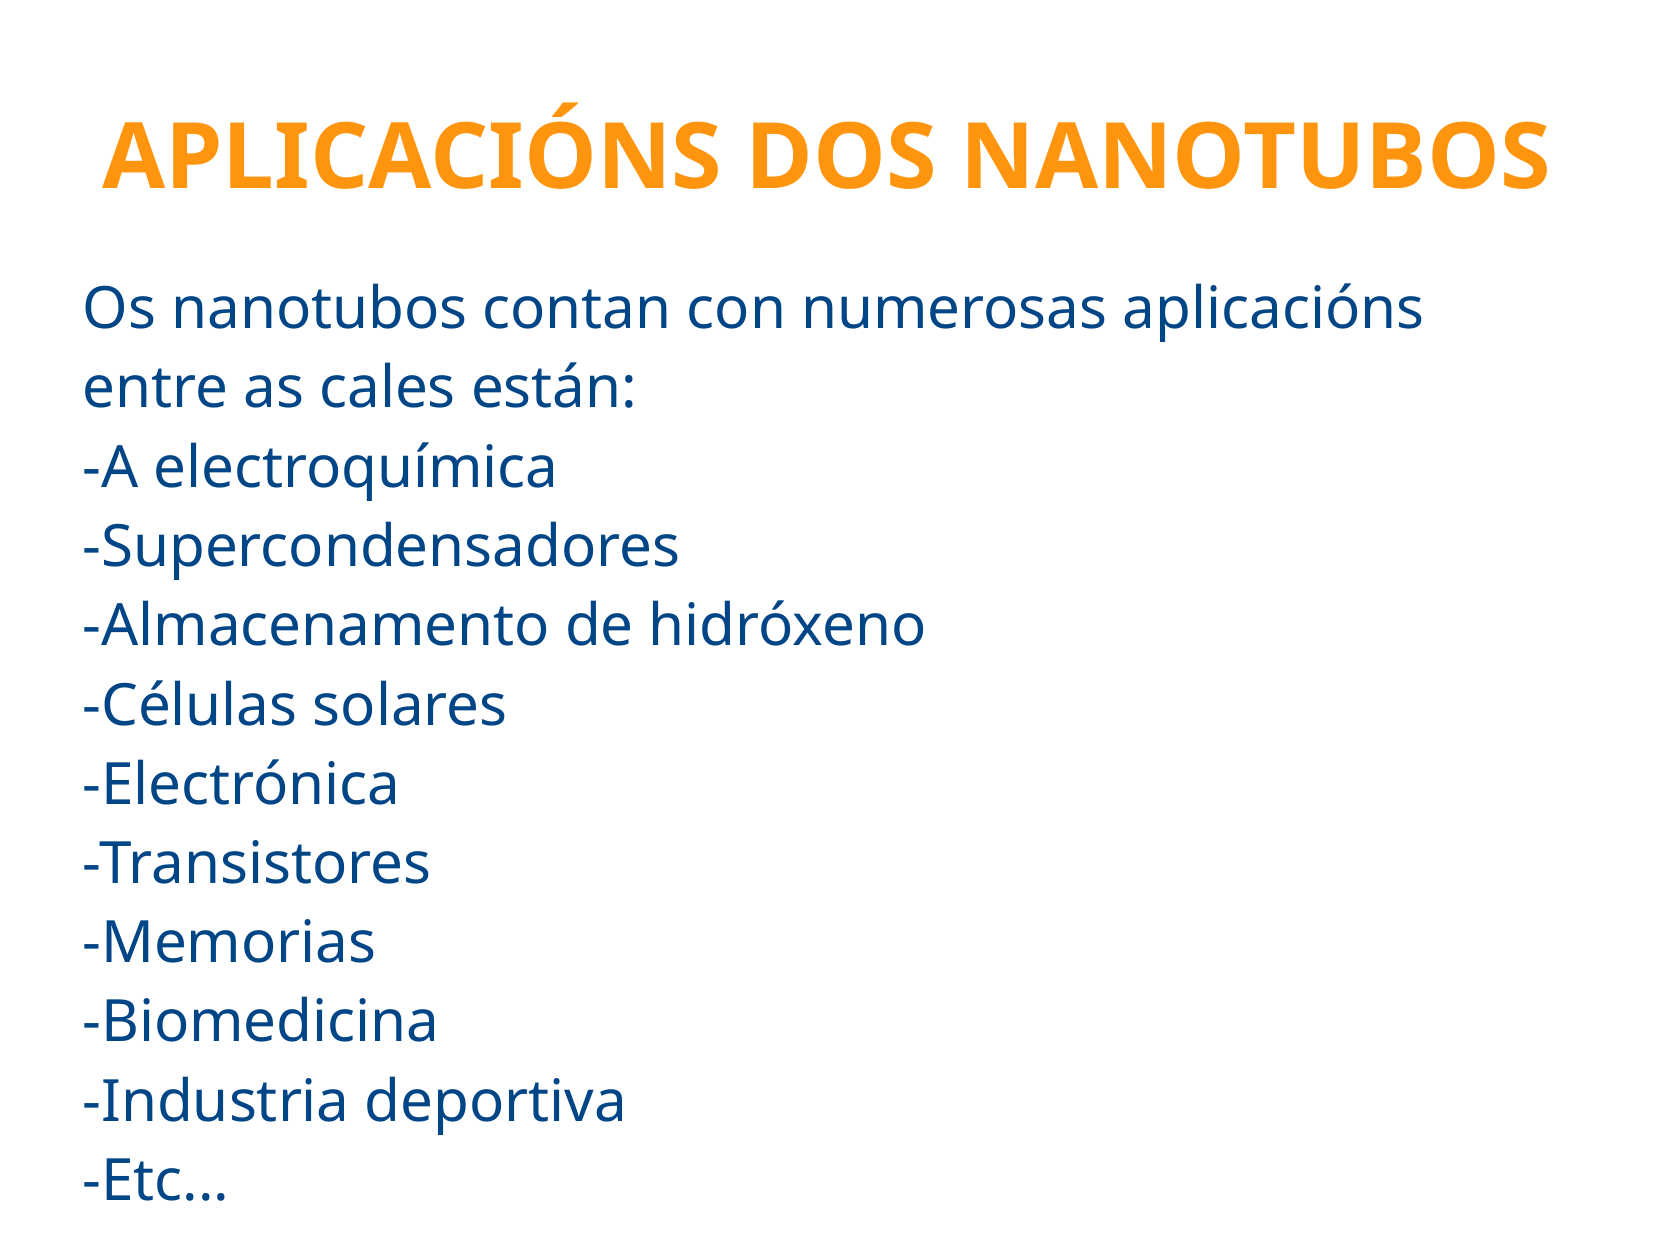

# APLICACIÓNS DOS NANOTUBOS
Os nanotubos contan con numerosas aplicacións entre as cales están:
-A electroquímica
-Supercondensadores
-Almacenamento de hidróxeno
-Células solares
-Electrónica
-Transistores
-Memorias
-Biomedicina
-Industria deportiva
-Etc...